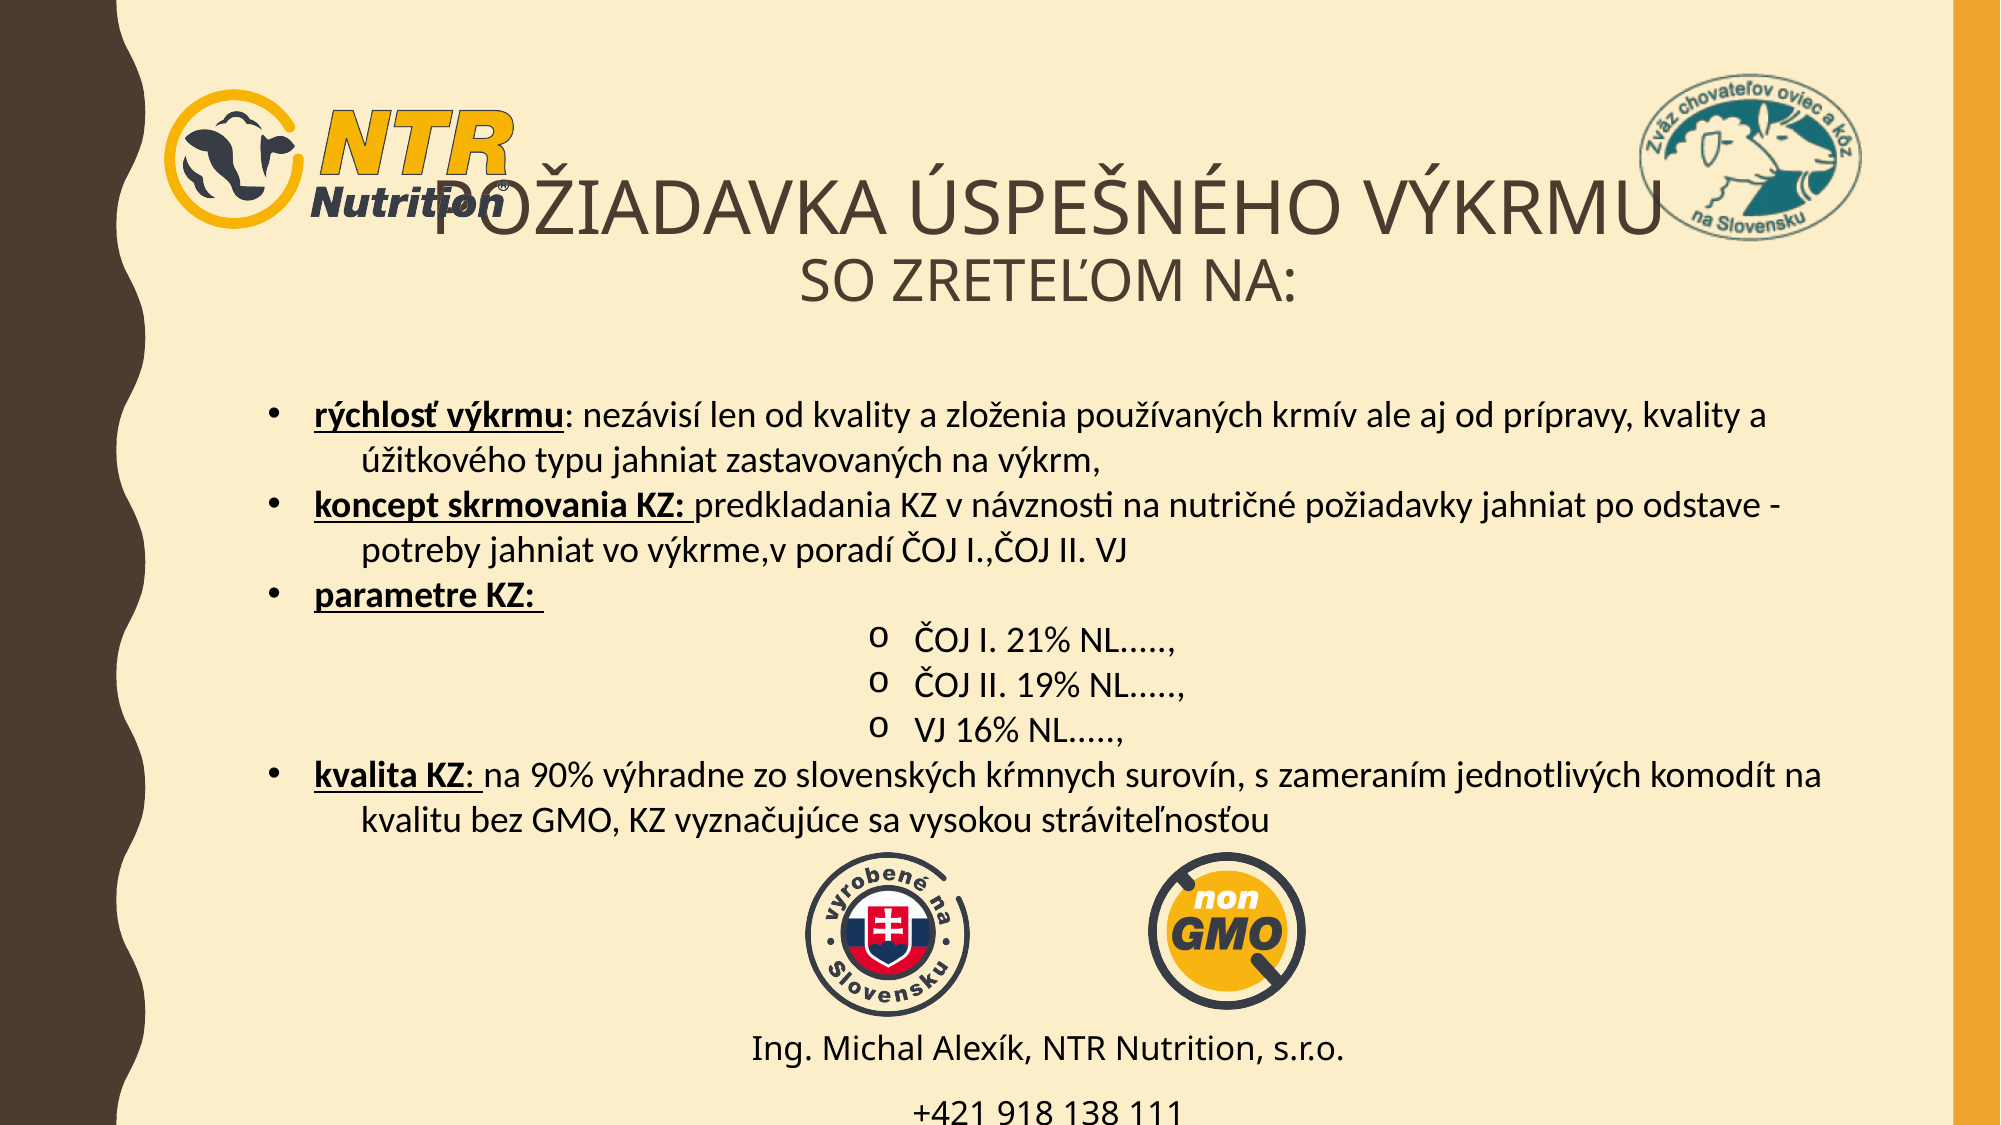

# POŽIADAVKA ÚSPEŠNÉHO VÝKRMU SO ZRETEĽOM NA:
rýchlosť výkrmu: nezávisí len od kvality a zloženia používaných krmív ale aj od prípravy, kvality a úžitkového typu jahniat zastavovaných na výkrm,
koncept skrmovania KZ: predkladania KZ v návznosti na nutričné požiadavky jahniat po odstave - potreby jahniat vo výkrme,v poradí ČOJ I.,ČOJ II. VJ
parametre KZ:
ČOJ I. 21% NL.....,
ČOJ II. 19% NL.....,
VJ 16% NL.....,
kvalita KZ: na 90% výhradne zo slovenských kŕmnych surovín, s zameraním jednotlivých komodít na kvalitu bez GMO, KZ vyznačujúce sa vysokou stráviteľnosťou
Ing. Michal Alexík, NTR Nutrition, s.r.o.
+421 918 138 111